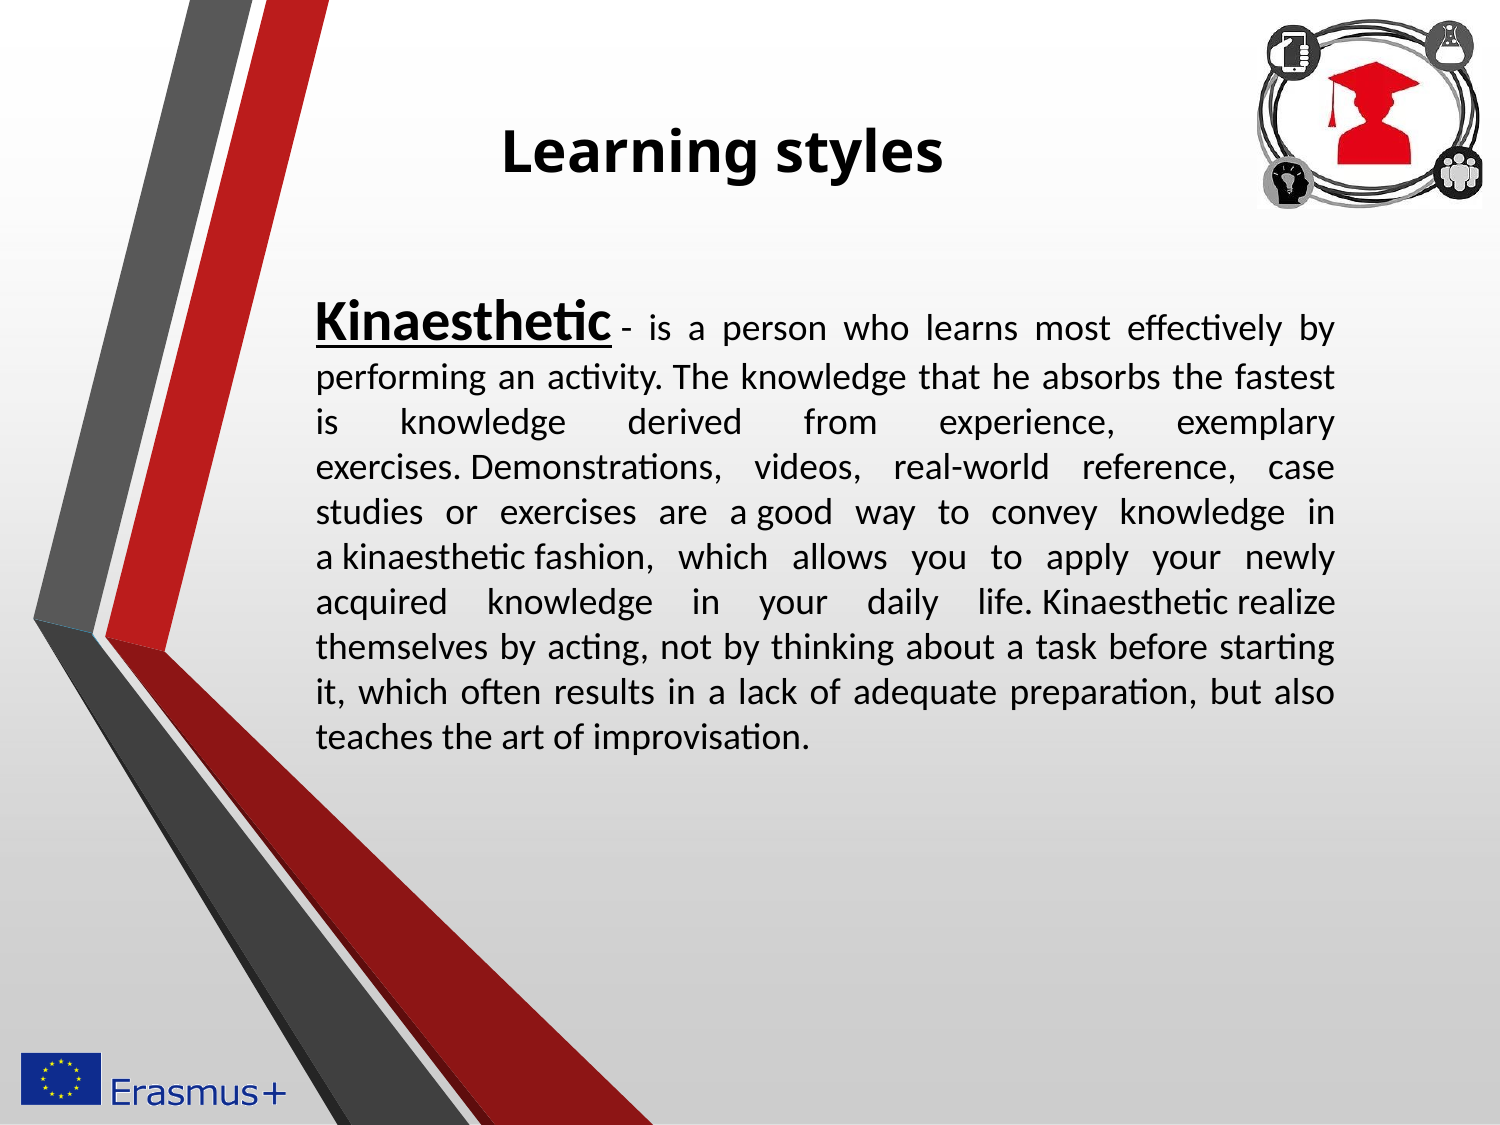

# Learning styles
Kinaesthetic - is a person who learns most effectively by performing an activity. The knowledge that he absorbs the fastest is knowledge derived from experience, exemplary exercises. Demonstrations, videos, real-world reference, case studies or exercises are a good way to convey knowledge in a kinaesthetic fashion, which allows you to apply your newly acquired knowledge in your daily life. Kinaesthetic realize themselves by acting, not by thinking about a task before starting it, which often results in a lack of adequate preparation, but also teaches the art of improvisation.